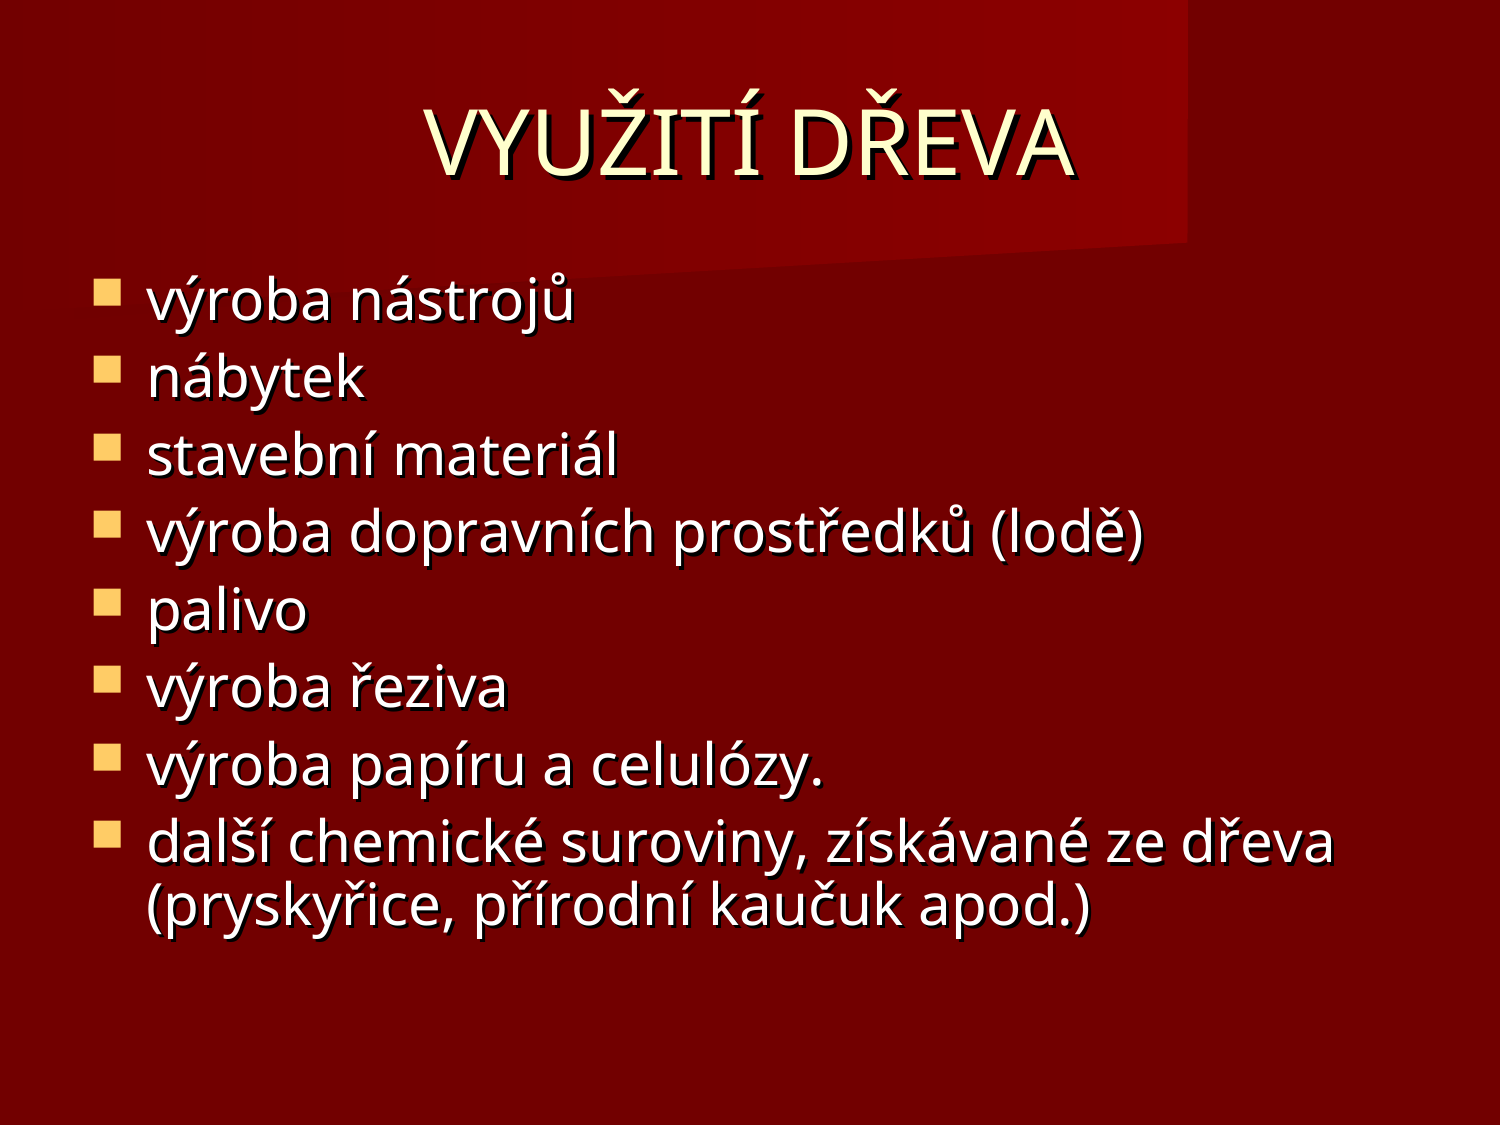

# VYUŽITÍ DŘEVA
výroba nástrojů
nábytek
stavební materiál
výroba dopravních prostředků (lodě)
palivo
výroba řeziva
výroba papíru a celulózy.
další chemické suroviny, získávané ze dřeva (pryskyřice, přírodní kaučuk apod.)